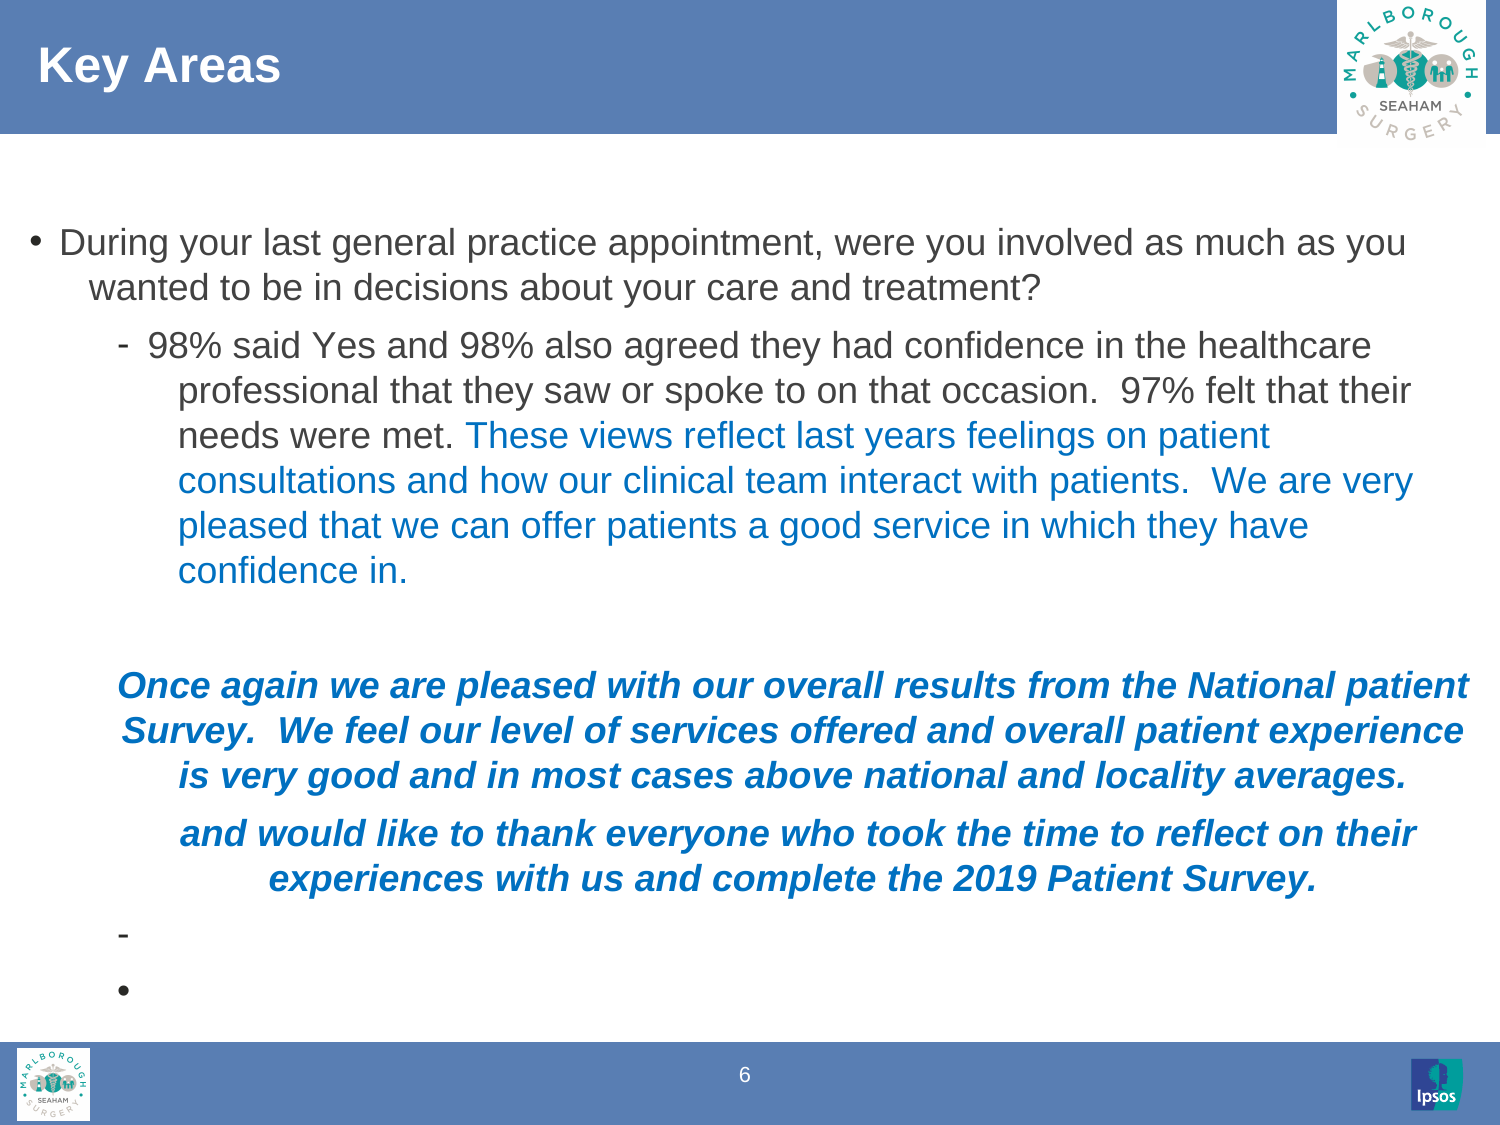

# Key Areas
### Chart: Ipsos Ribbon Rules
| Category | Series1 |
|---|---|
| 1 | 0.0 |38
During your last general practice appointment, were you involved as much as you wanted to be in decisions about your care and treatment?
98% said Yes and 98% also agreed they had confidence in the healthcare professional that they saw or spoke to on that occasion. 97% felt that their needs were met. These views reflect last years feelings on patient consultations and how our clinical team interact with patients. We are very pleased that we can offer patients a good service in which they have confidence in.
Once again we are pleased with our overall results from the National patient Survey. We feel our level of services offered and overall patient experience is very good and in most cases above national and locality averages.
 and would like to thank everyone who took the time to reflect on their experiences with us and complete the 2019 Patient Survey.